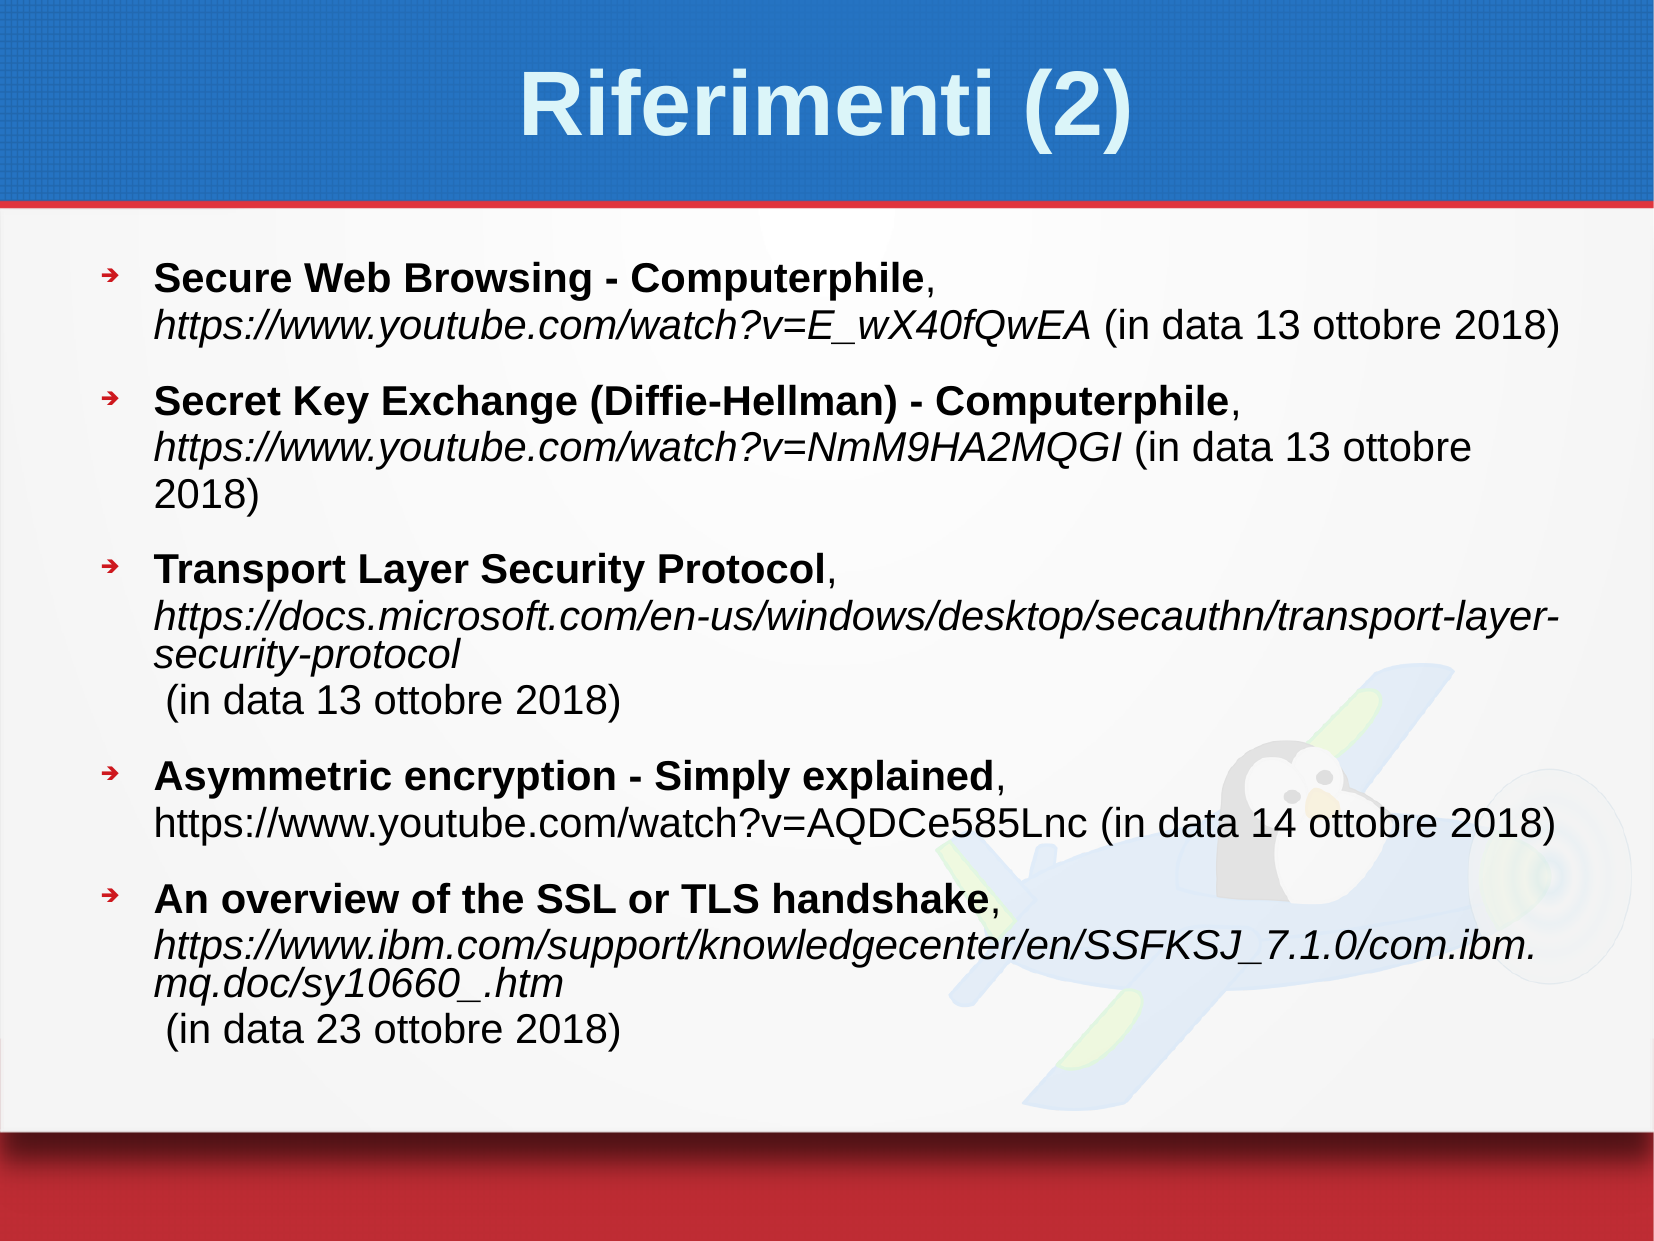

# Riferimenti (2)
Secure Web Browsing - Computerphile, https://www.youtube.com/watch?v=E_wX40fQwEA (in data 13 ottobre 2018)
Secret Key Exchange (Diffie-Hellman) - Computerphile, https://www.youtube.com/watch?v=NmM9HA2MQGI (in data 13 ottobre 2018)
Transport Layer Security Protocol, https://docs.microsoft.com/en-us/windows/desktop/secauthn/transport-layer-security-protocol (in data 13 ottobre 2018)
Asymmetric encryption - Simply explained, https://www.youtube.com/watch?v=AQDCe585Lnc (in data 14 ottobre 2018)
An overview of the SSL or TLS handshake, https://www.ibm.com/support/knowledgecenter/en/SSFKSJ_7.1.0/com.ibm.mq.doc/sy10660_.htm (in data 23 ottobre 2018)